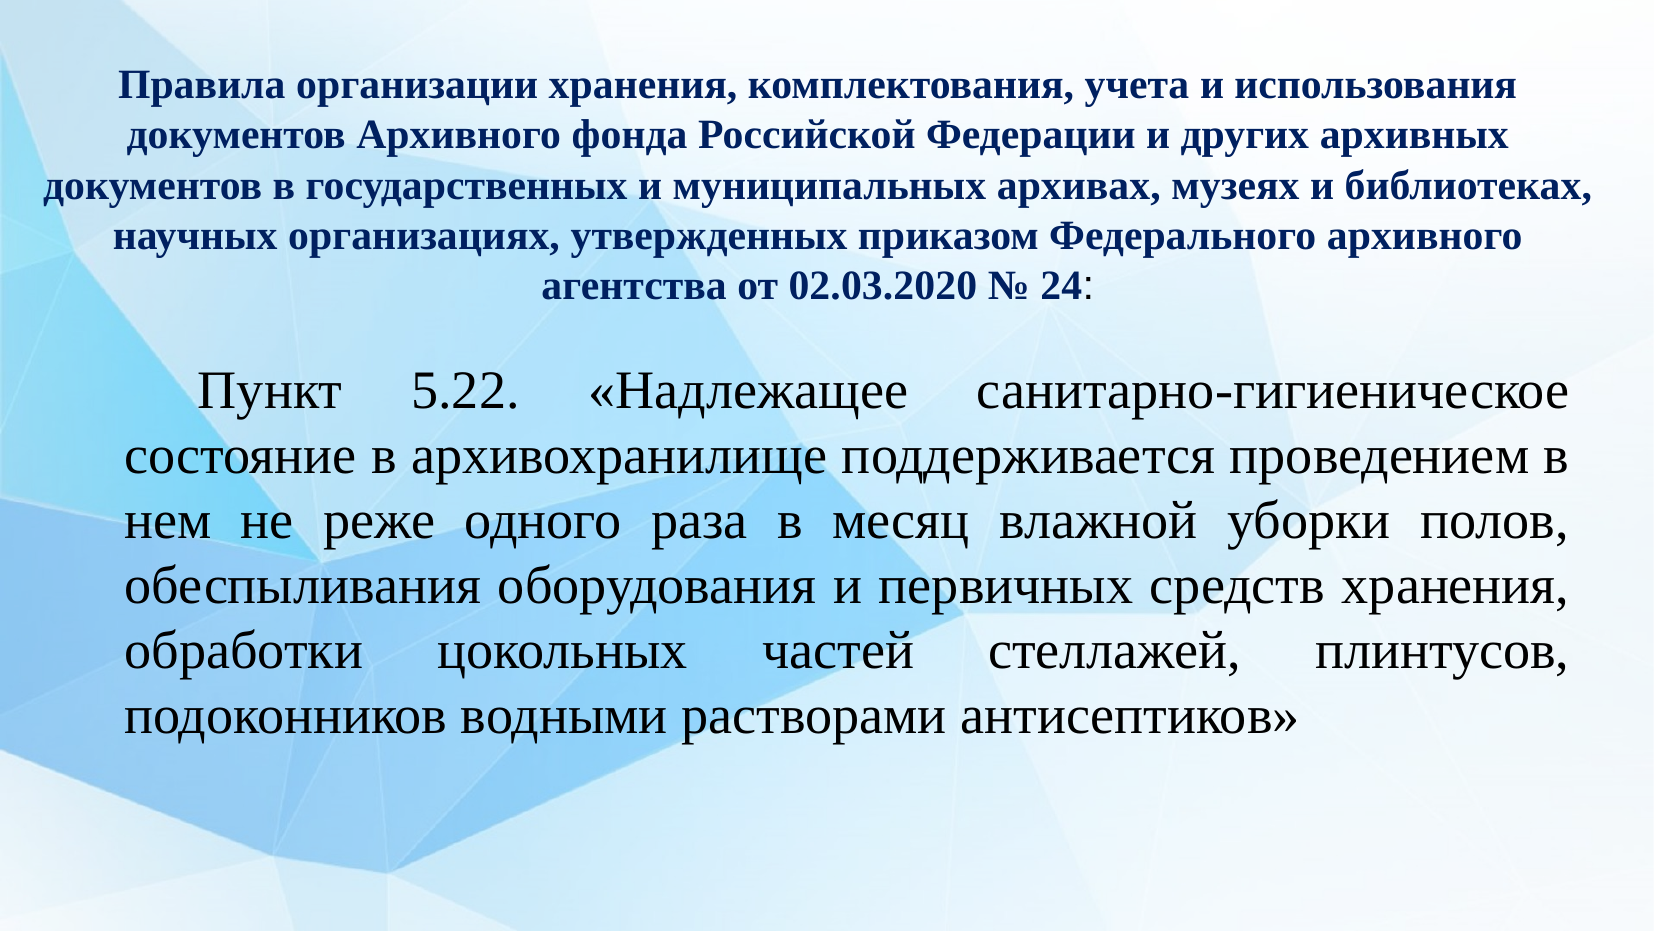

# Правила организации хранения, комплектования, учета и использования документов Архивного фонда Российской Федерации и других архивных документов в государственных и муниципальных архивах, музеях и библиотеках, научных организациях, утвержденных приказом Федерального архивного агентства от 02.03.2020 № 24:
Пункт 5.22. «Надлежащее санитарно-гигиеническое состояние в архивохранилище поддерживается проведением в нем не реже одного раза в месяц влажной уборки полов, обеспыливания оборудования и первичных средств хранения, обработки цокольных частей стеллажей, плинтусов, подоконников водными растворами антисептиков»